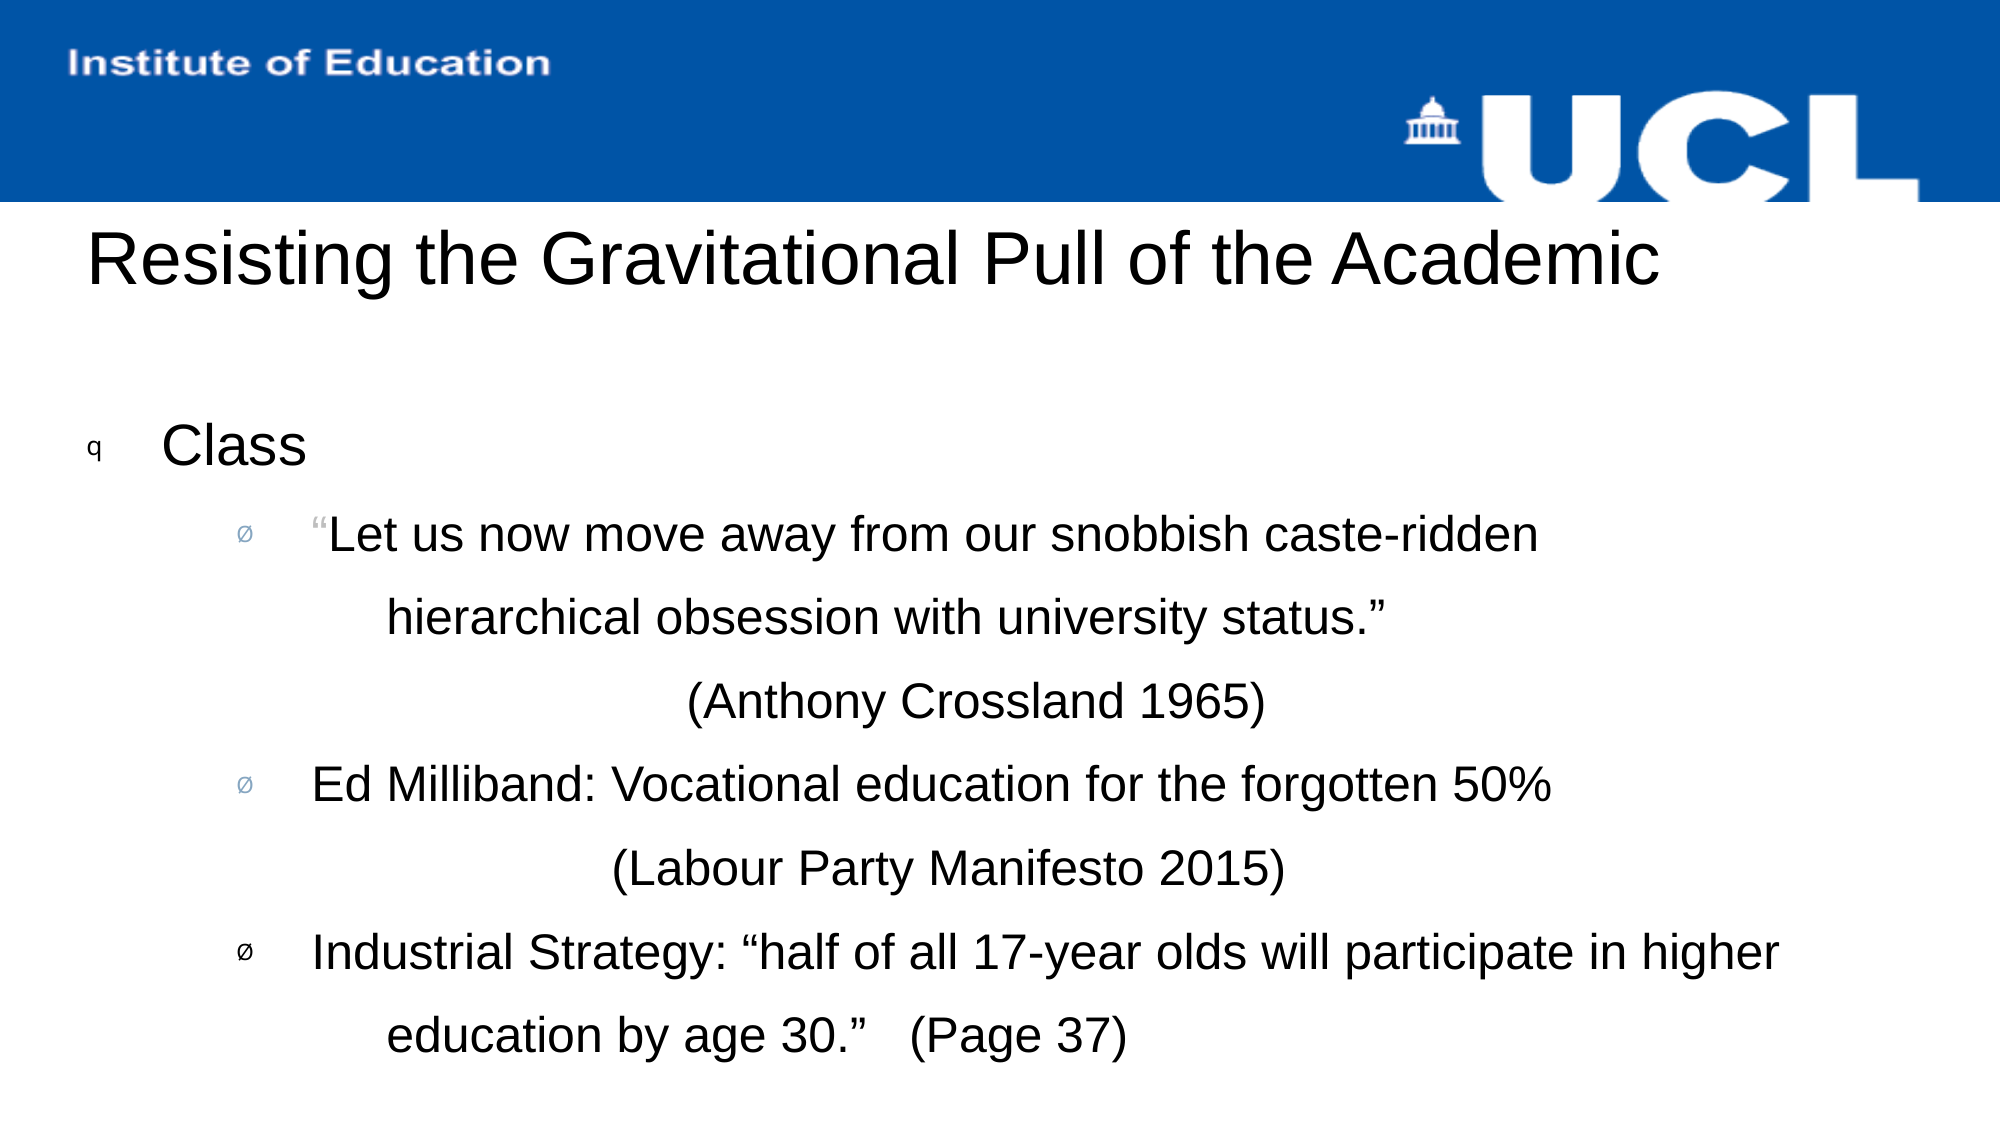

Resisting the Gravitational Pull of the Academic
Class
“Let us now move away from our snobbish caste-ridden hierarchical obsession with university status.”
						(Anthony Crossland 1965)
Ed Milliband: Vocational education for the forgotten 50% 						(Labour Party Manifesto 2015)
Industrial Strategy: “half of all 17-year olds will participate in higher education by age 30.” (Page 37)